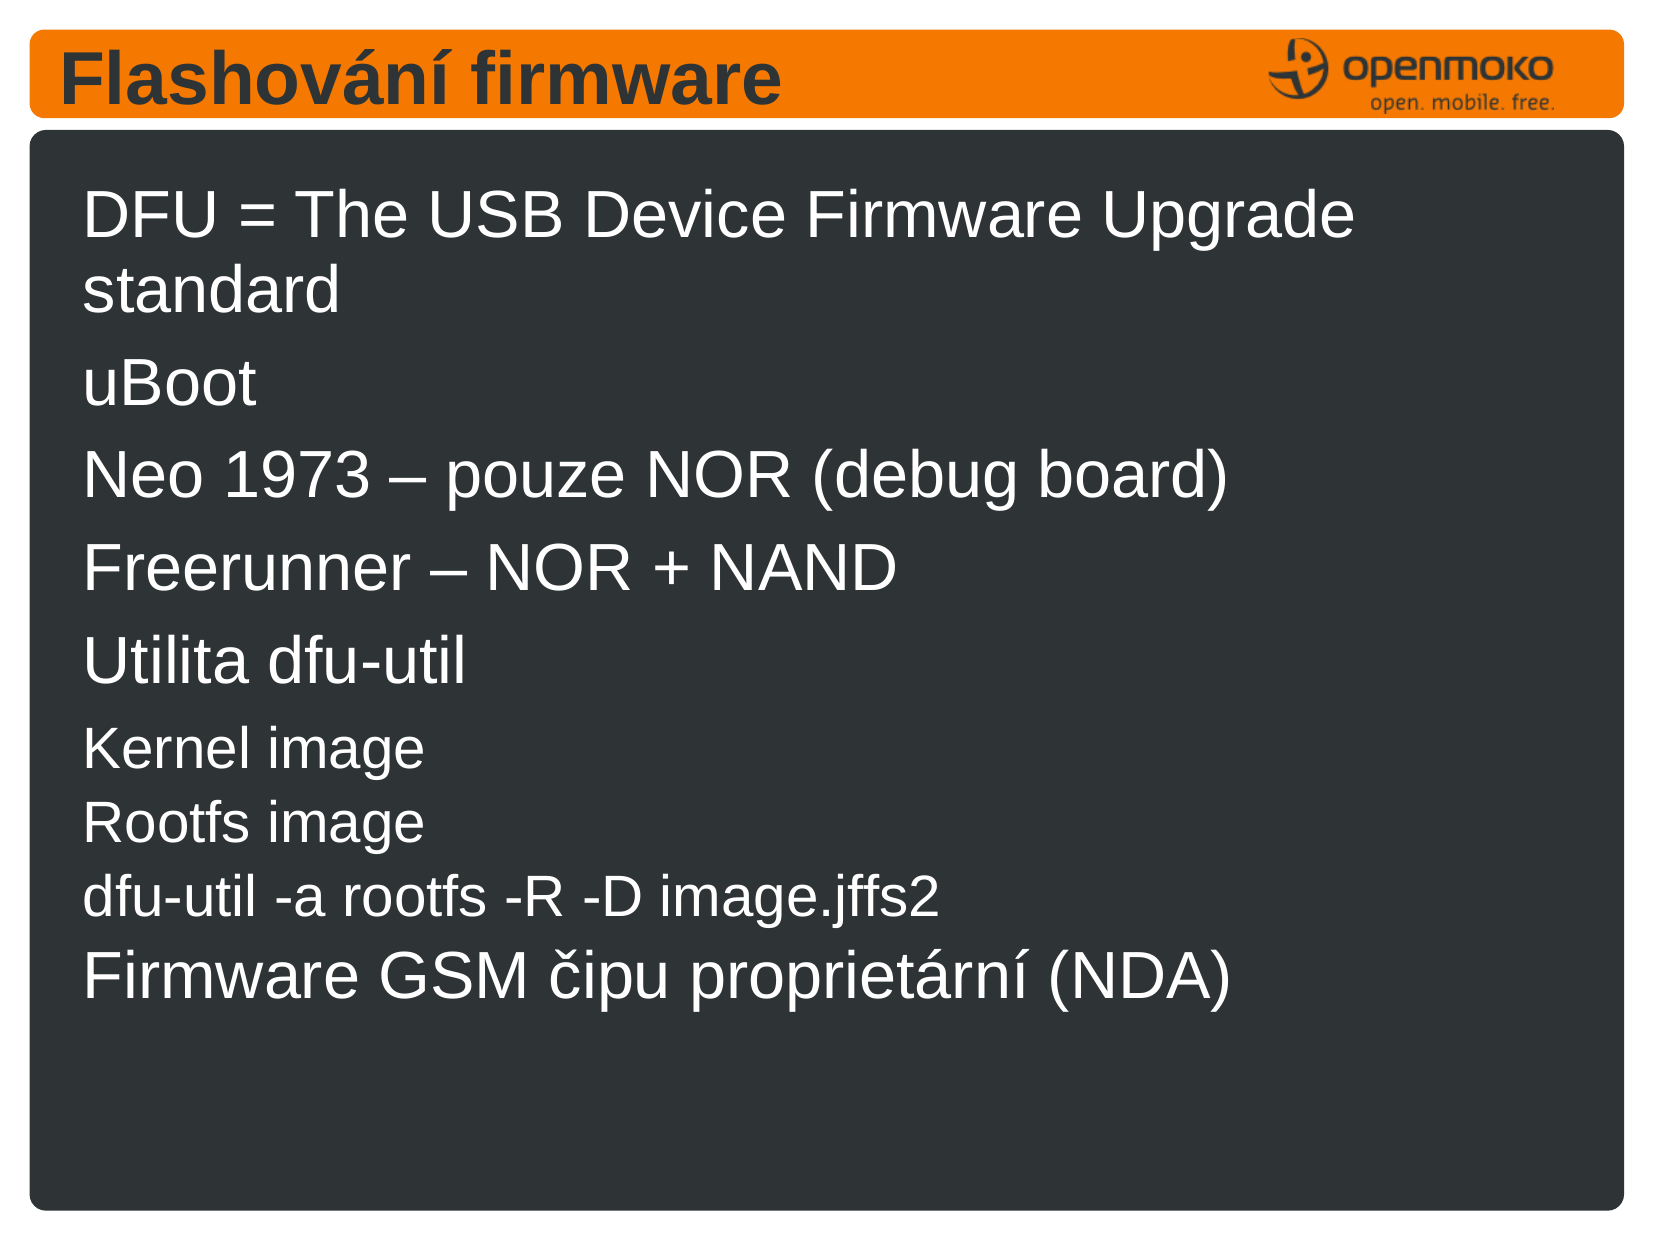

# Flashování firmware
DFU = The USB Device Firmware Upgrade standard
uBoot
Neo 1973 – pouze NOR (debug board)
Freerunner – NOR + NAND
Utilita dfu-util
Kernel image
Rootfs image
dfu-util -a rootfs -R -D image.jffs2
Firmware GSM čipu proprietární (NDA)